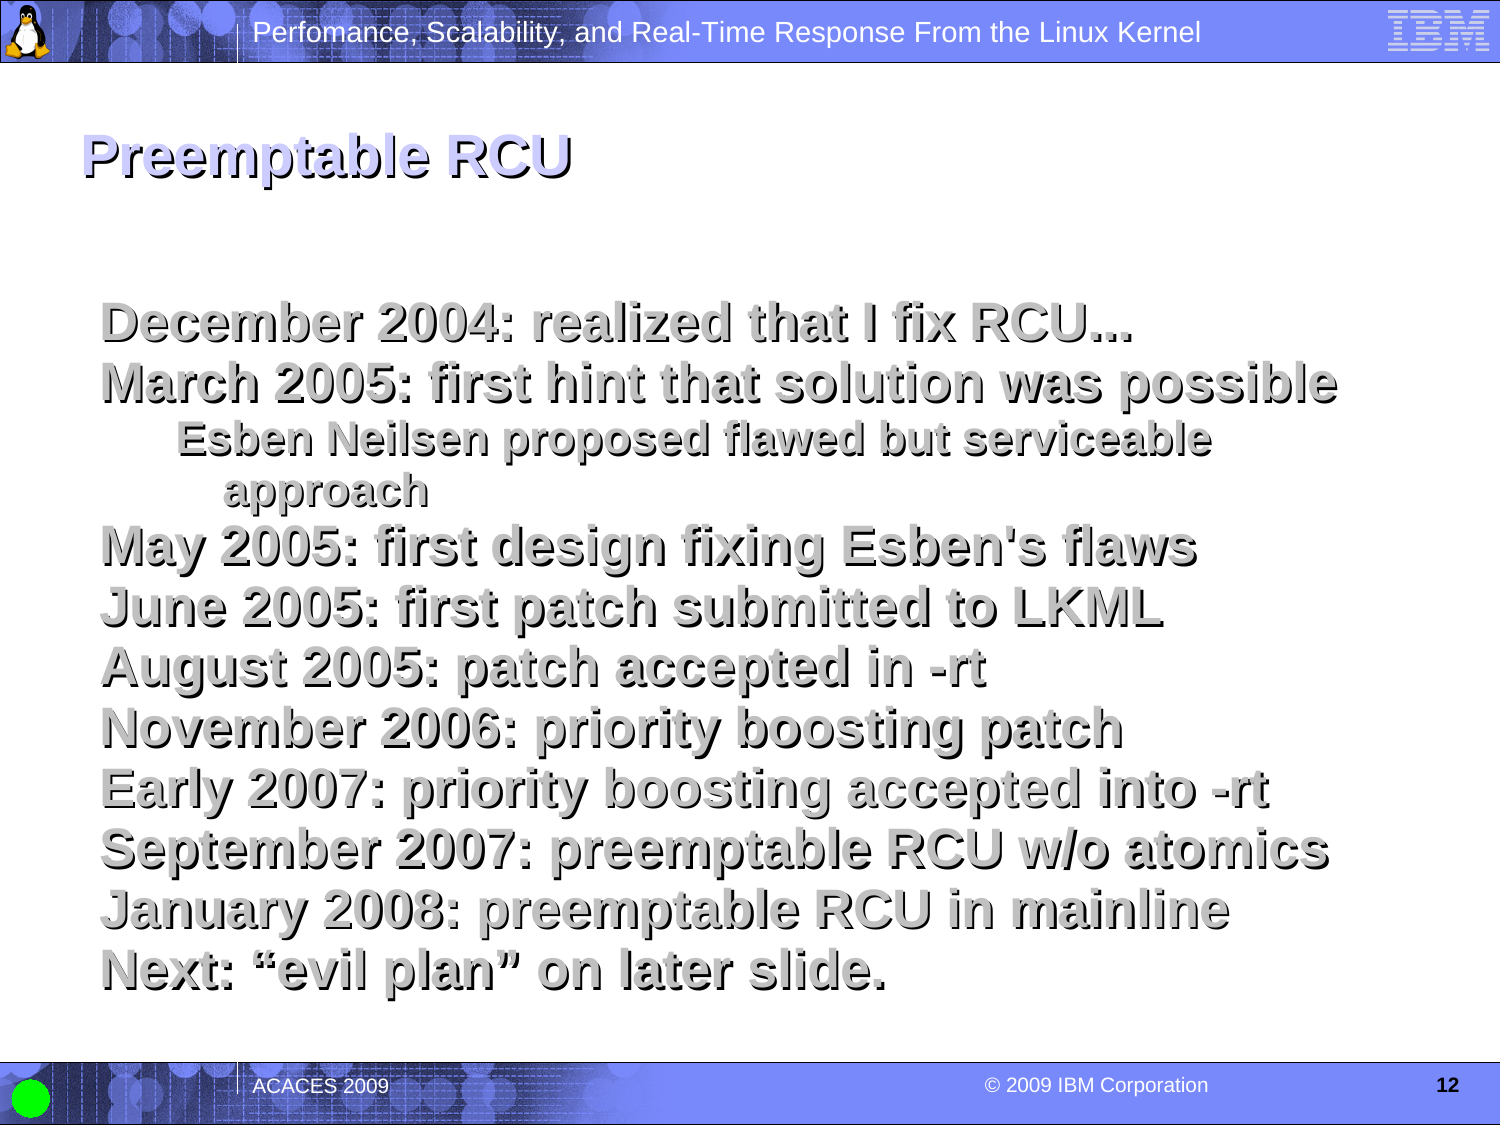

# Preemptable RCU
December 2004: realized that I fix RCU...
March 2005: first hint that solution was possible
Esben Neilsen proposed flawed but serviceable approach
May 2005: first design fixing Esben's flaws
June 2005: first patch submitted to LKML
August 2005: patch accepted in -rt
November 2006: priority boosting patch
Early 2007: priority boosting accepted into -rt
September 2007: preemptable RCU w/o atomics
January 2008: preemptable RCU in mainline
Next: “evil plan” on later slide.
12